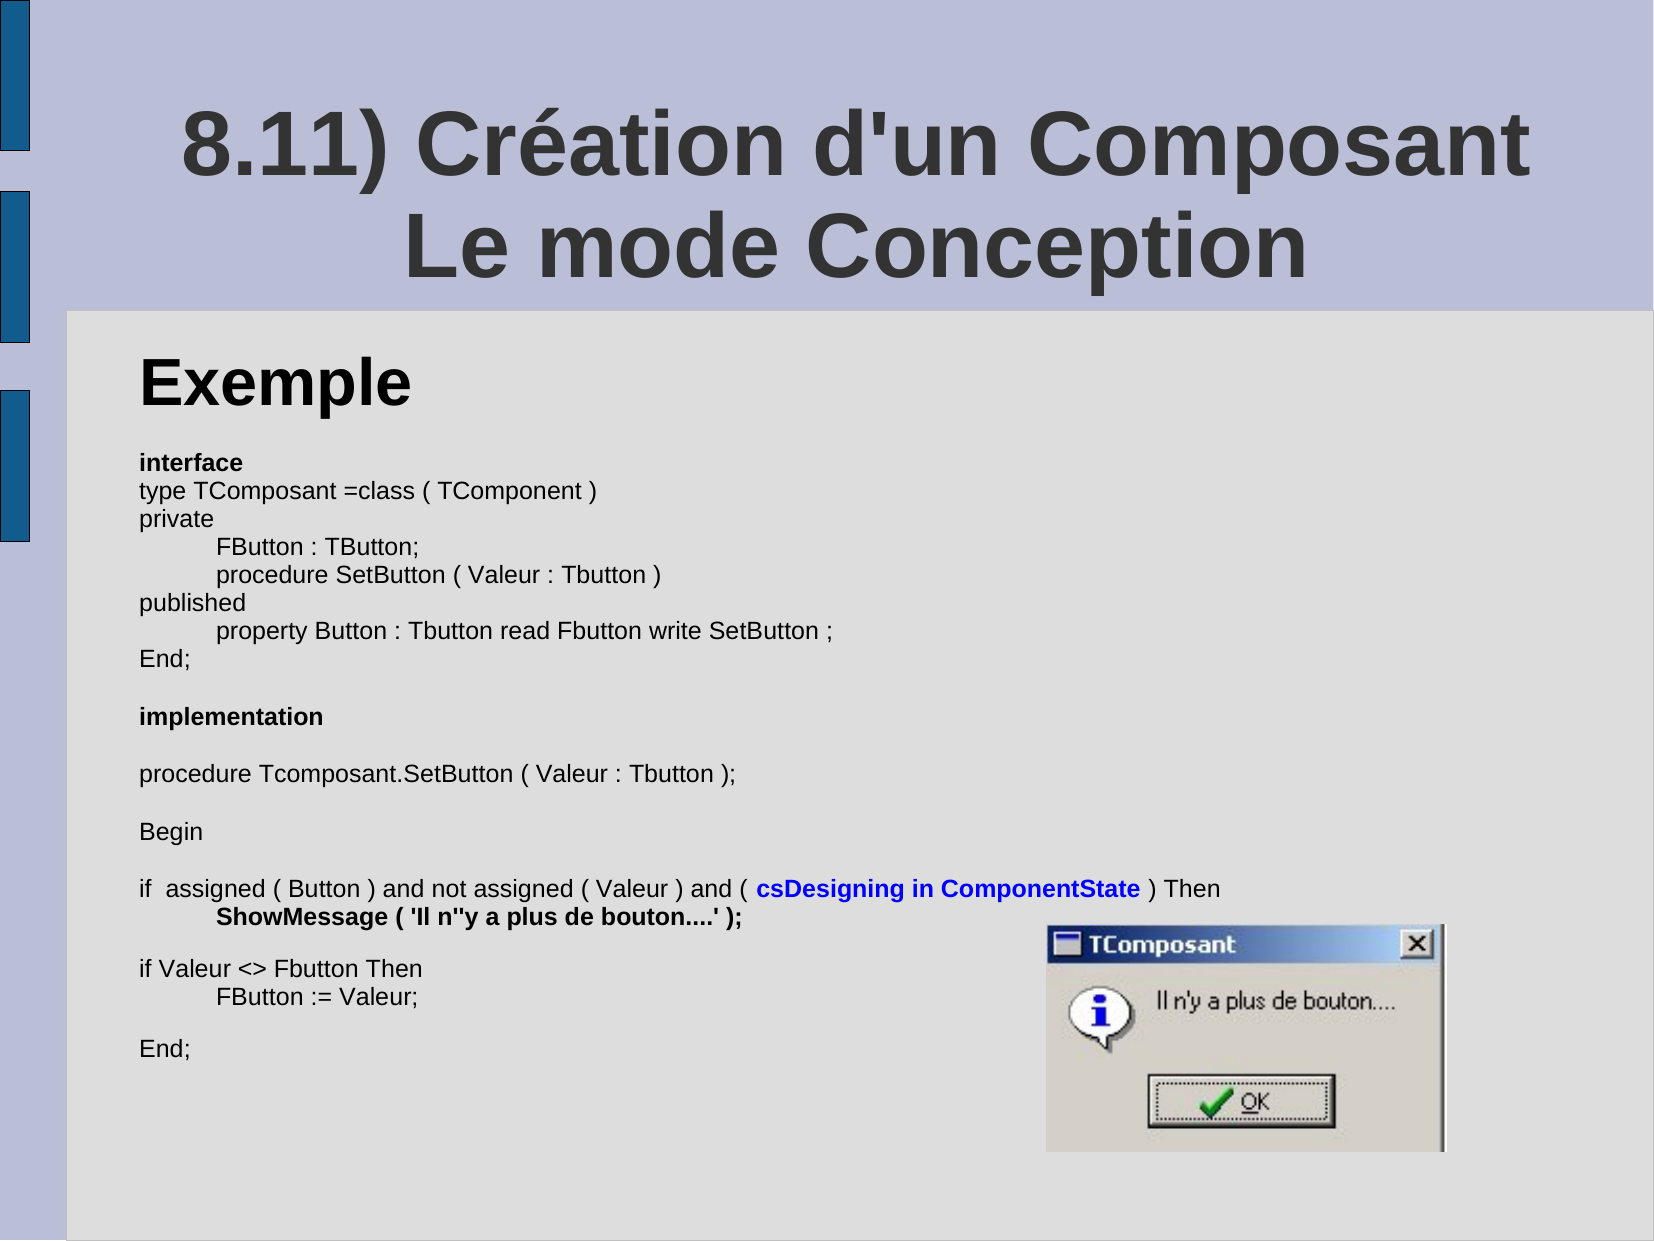

# 8.11) Création d'un Composant Le mode Conception
Exemple
interface
type TComposant =class ( TComponent )
private
FButton : TButton;
procedure SetButton ( Valeur : Tbutton )
published
property Button : Tbutton read Fbutton write SetButton ;
End;
implementation
procedure Tcomposant.SetButton ( Valeur : Tbutton );
Begin
if assigned ( Button ) and not assigned ( Valeur ) and ( csDesigning in ComponentState ) Then
ShowMessage ( 'Il n''y a plus de bouton....' );
if Valeur <> Fbutton Then
FButton := Valeur;
End;